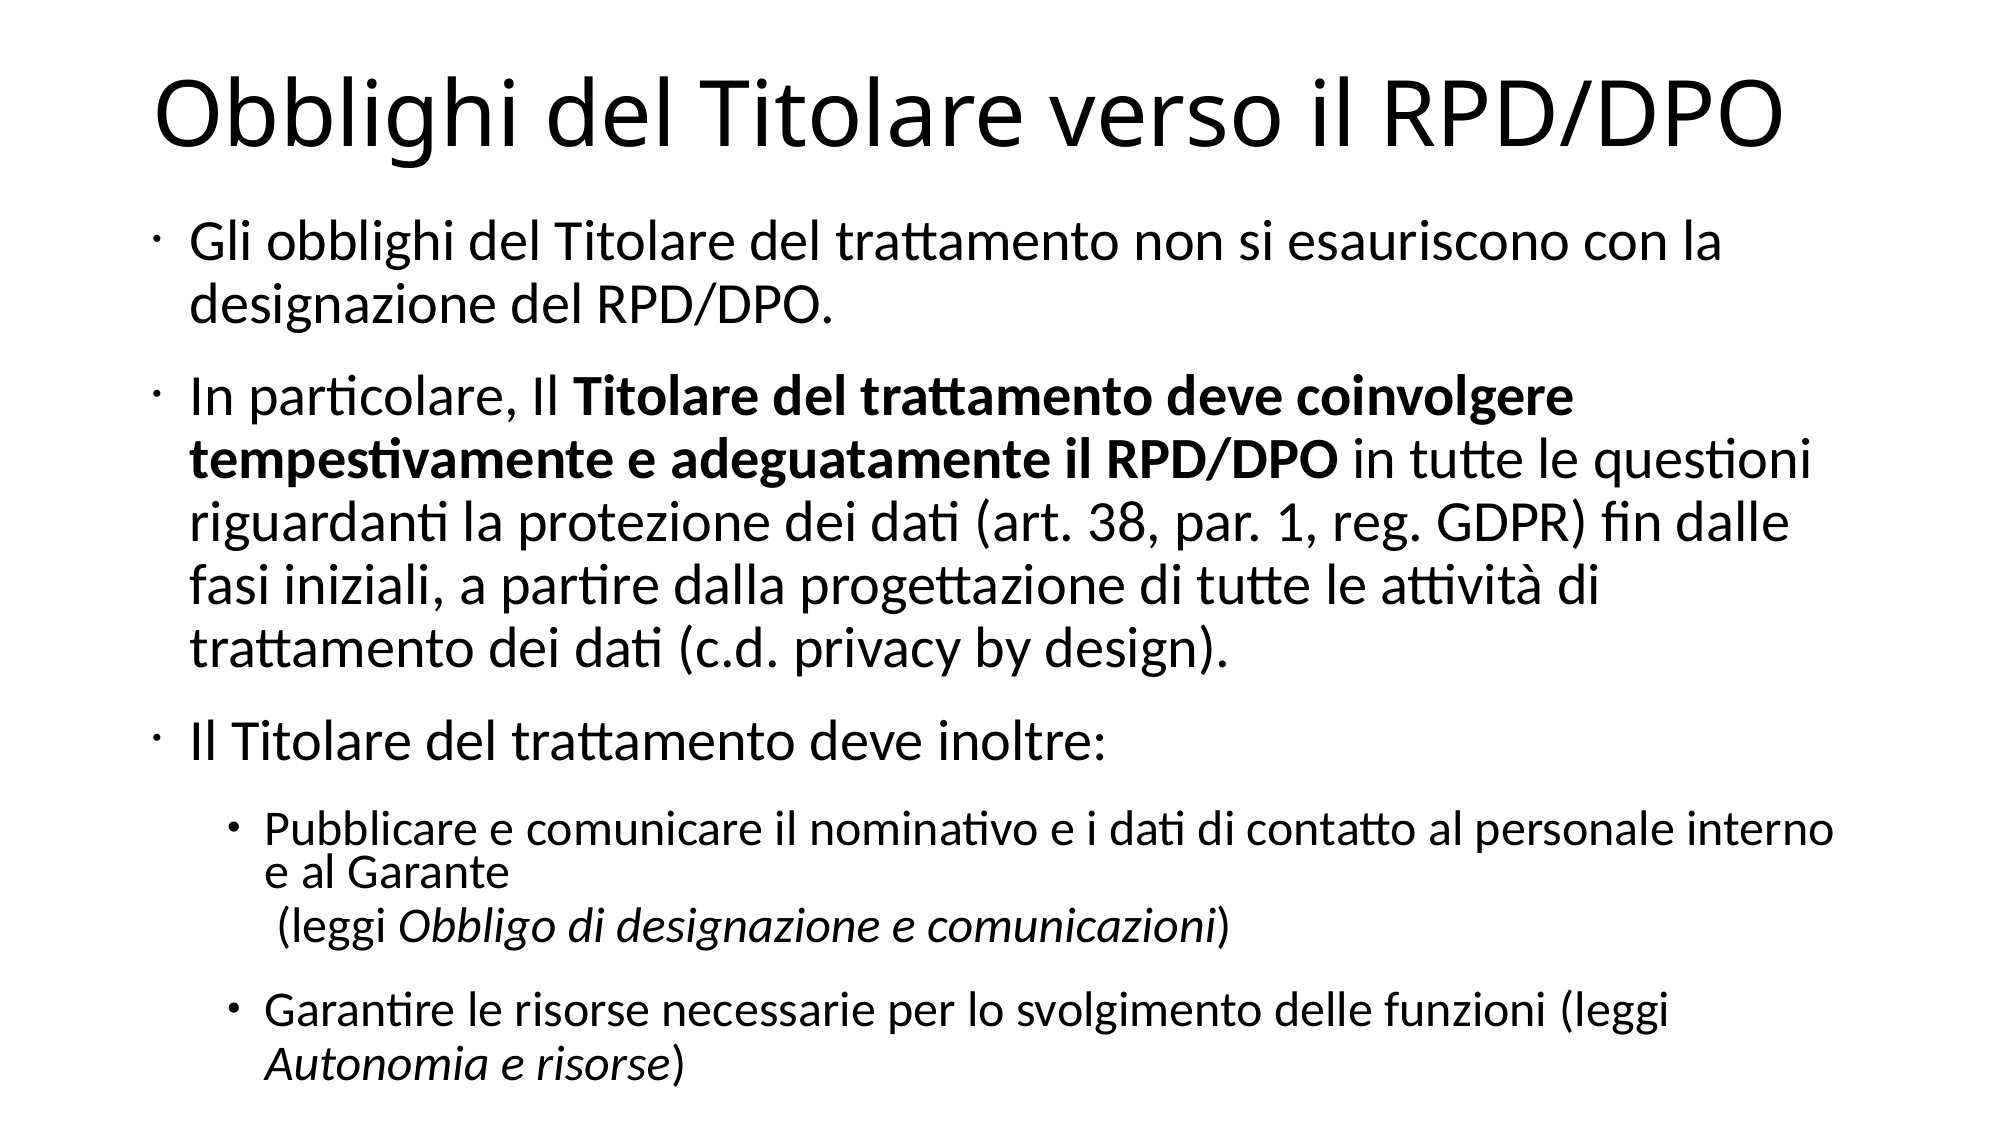

# Obblighi del Titolare verso il RPD/DPO
Gli obblighi del Titolare del trattamento non si esauriscono con la designazione del RPD/DPO.
In particolare, Il Titolare del trattamento deve coinvolgere tempestivamente e adeguatamente il RPD/DPO in tutte le questioni riguardanti la protezione dei dati (art. 38, par. 1, reg. GDPR) fin dalle fasi iniziali, a partire dalla progettazione di tutte le attività di trattamento dei dati (c.d. privacy by design).
Il Titolare del trattamento deve inoltre:
Pubblicare e comunicare il nominativo e i dati di contatto al personale interno e al Garante (leggi Obbligo di designazione e comunicazioni)
Garantire le risorse necessarie per lo svolgimento delle funzioni (leggi Autonomia e risorse)